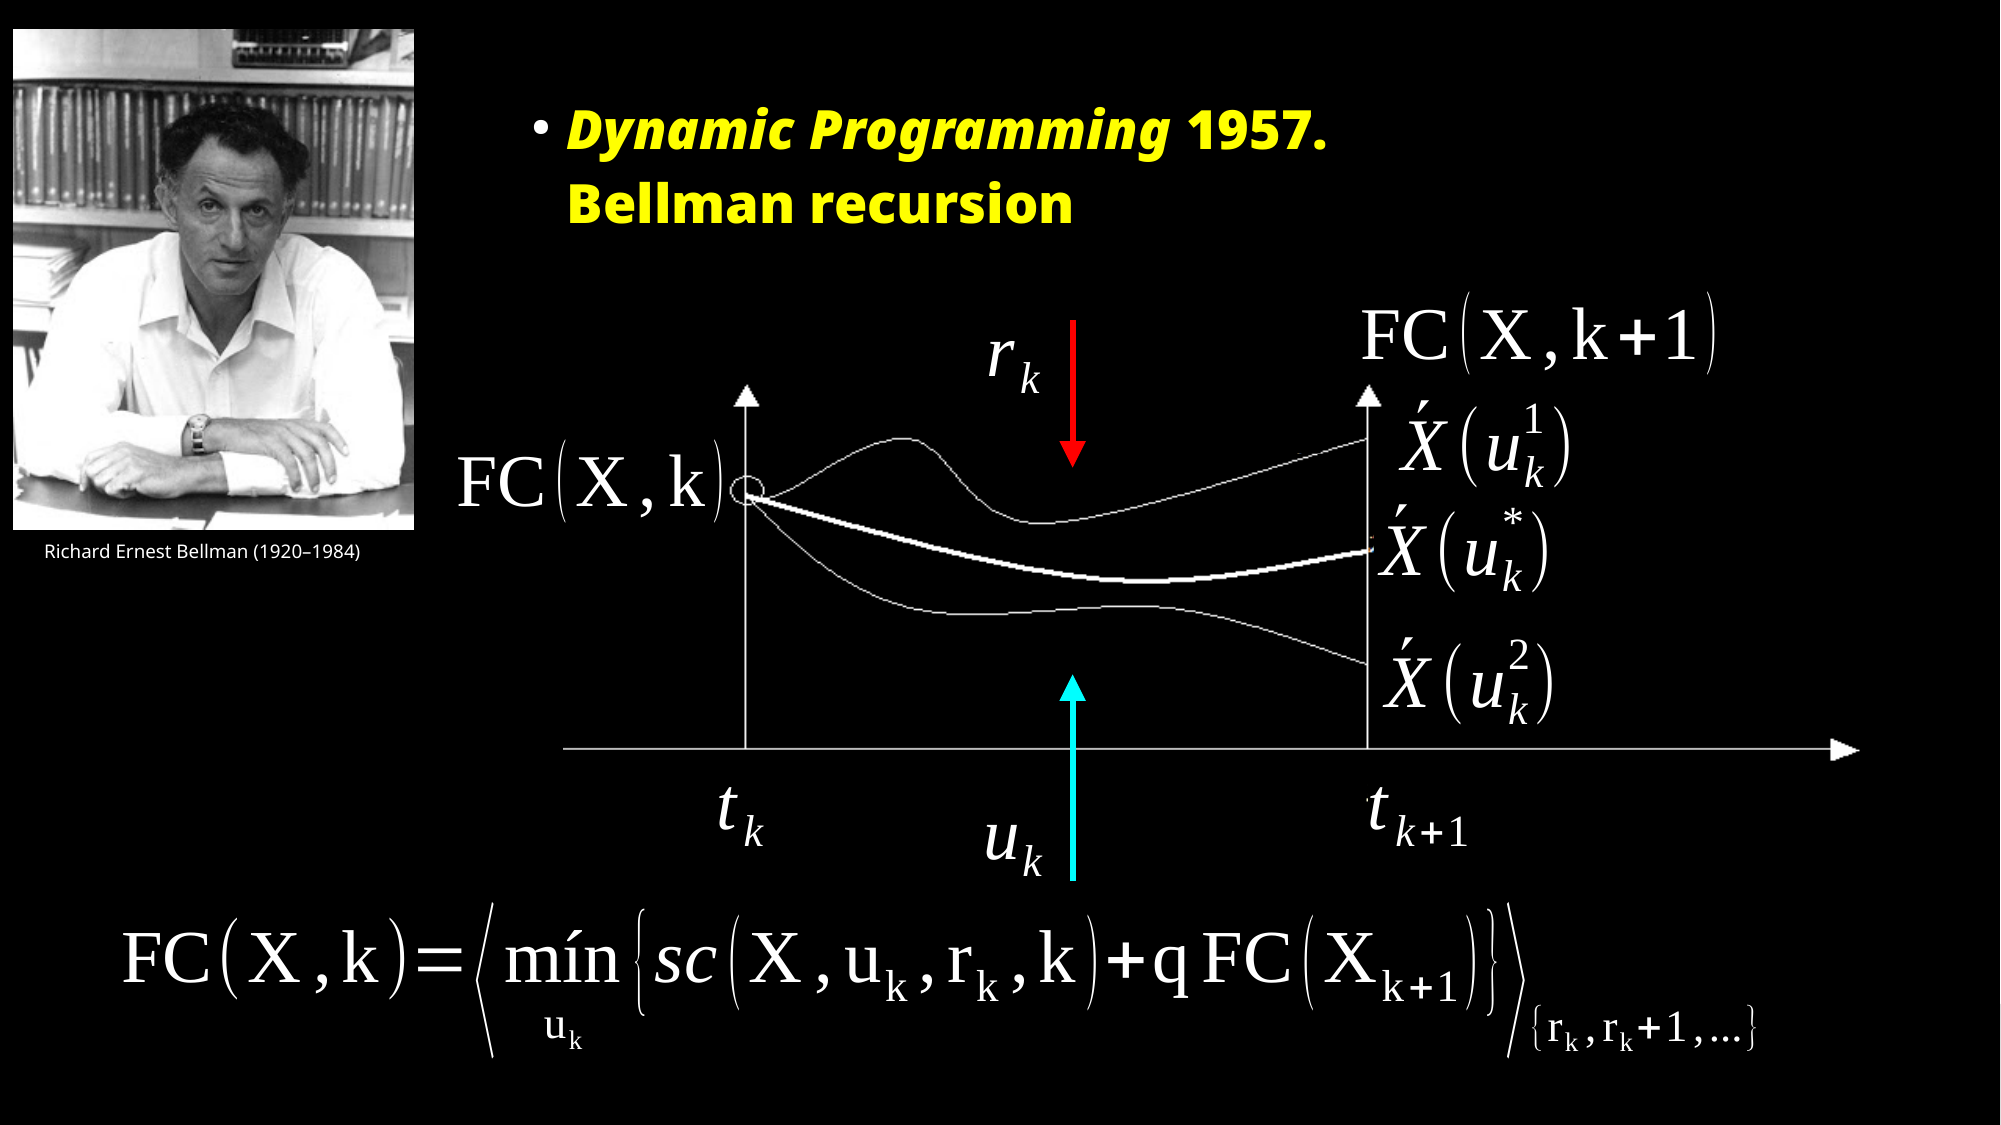

# Dynamic Programming 1957. Bellman recursion
Richard Ernest Bellman (1920–1984)